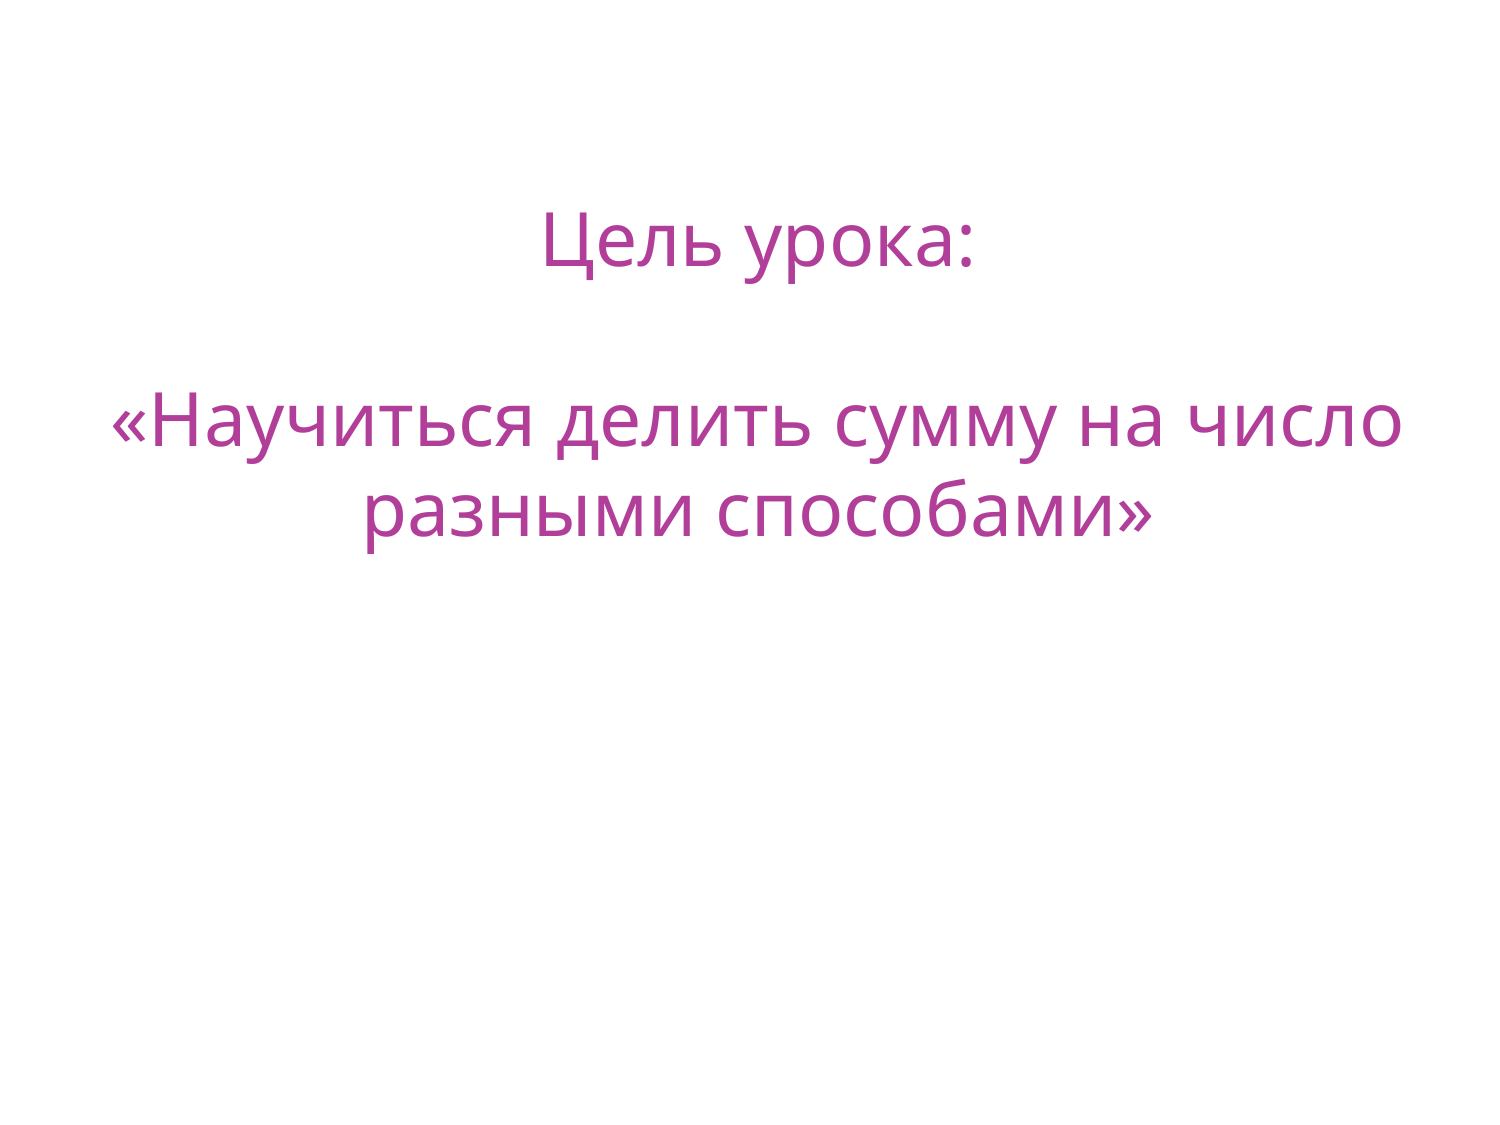

# Цель урока: «Научиться делить сумму на число разными способами»